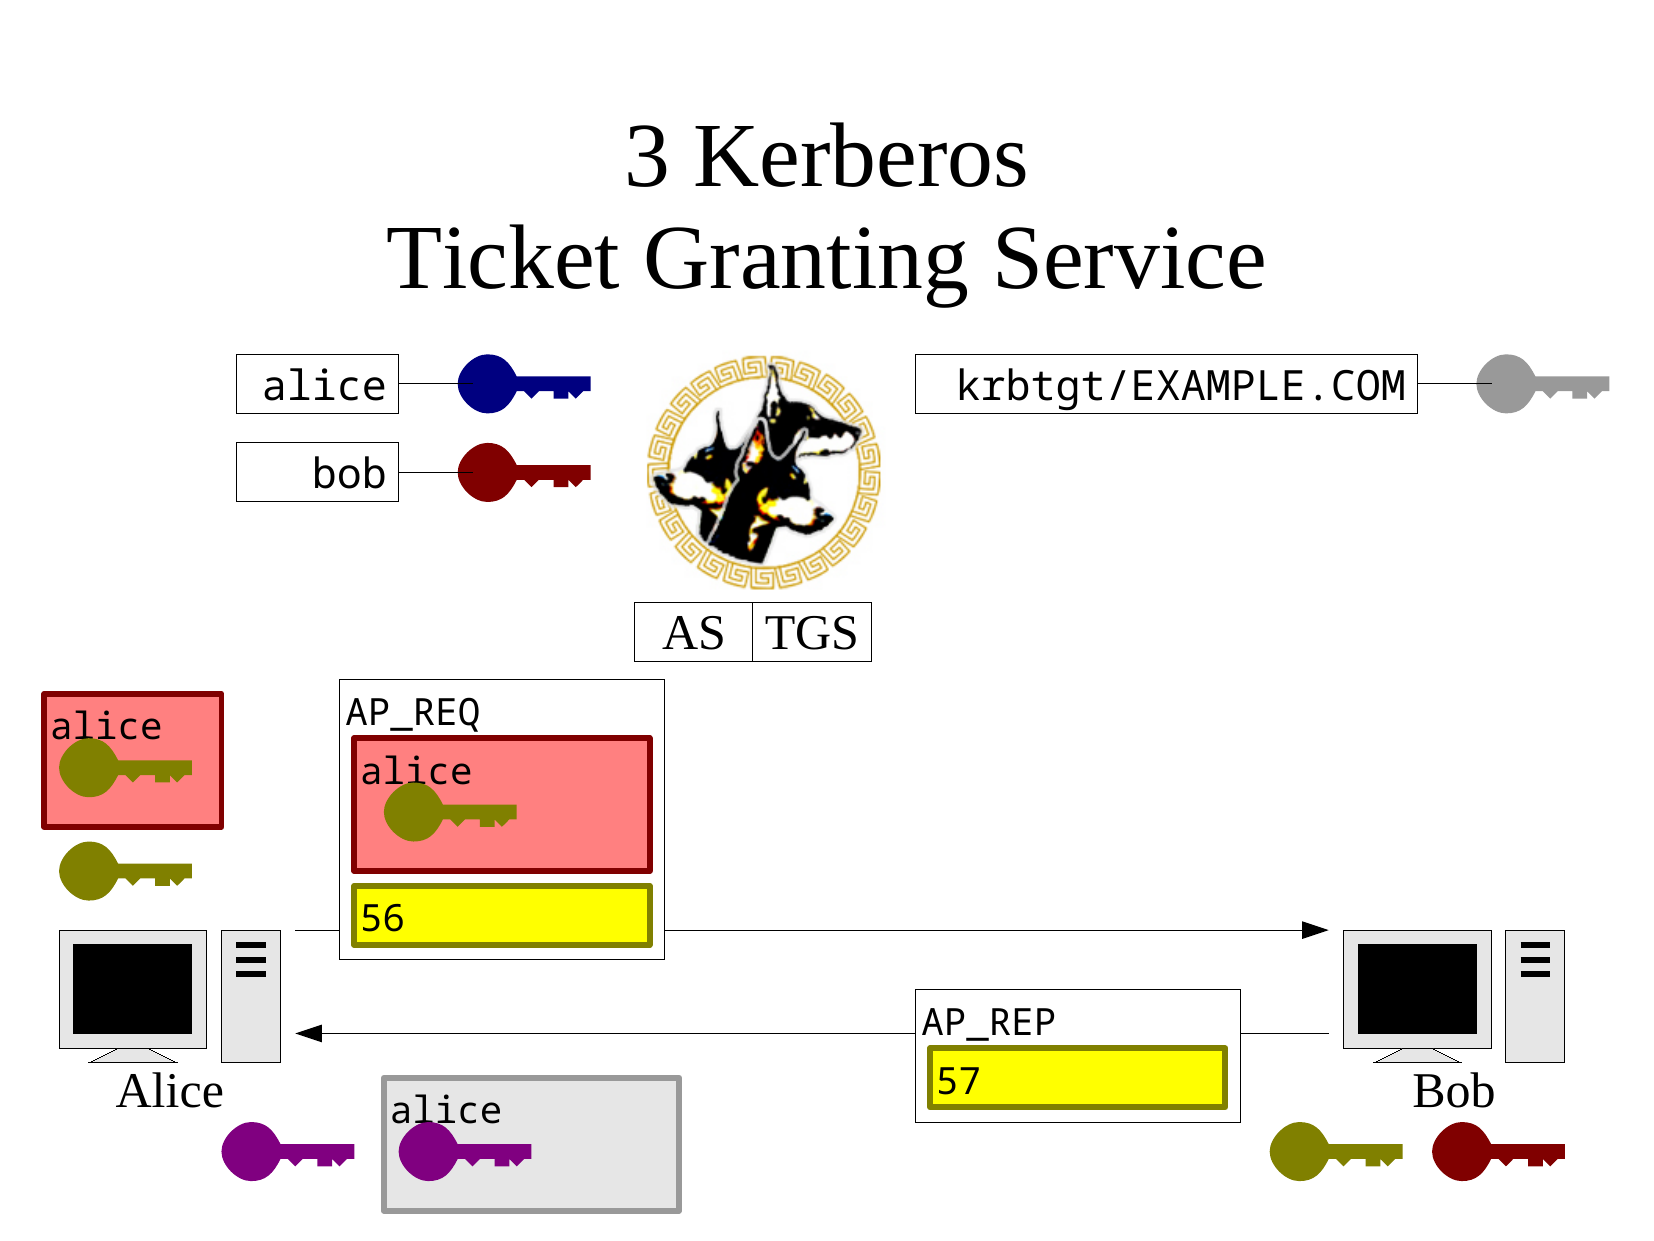

# 3 Kerberos Ticket Granting Service
alice
krbtgt/EXAMPLE.COM
bob
AS
TGS
AP_REQ
alice
56
alice
AP_REP
57
Alice
Bob
alice